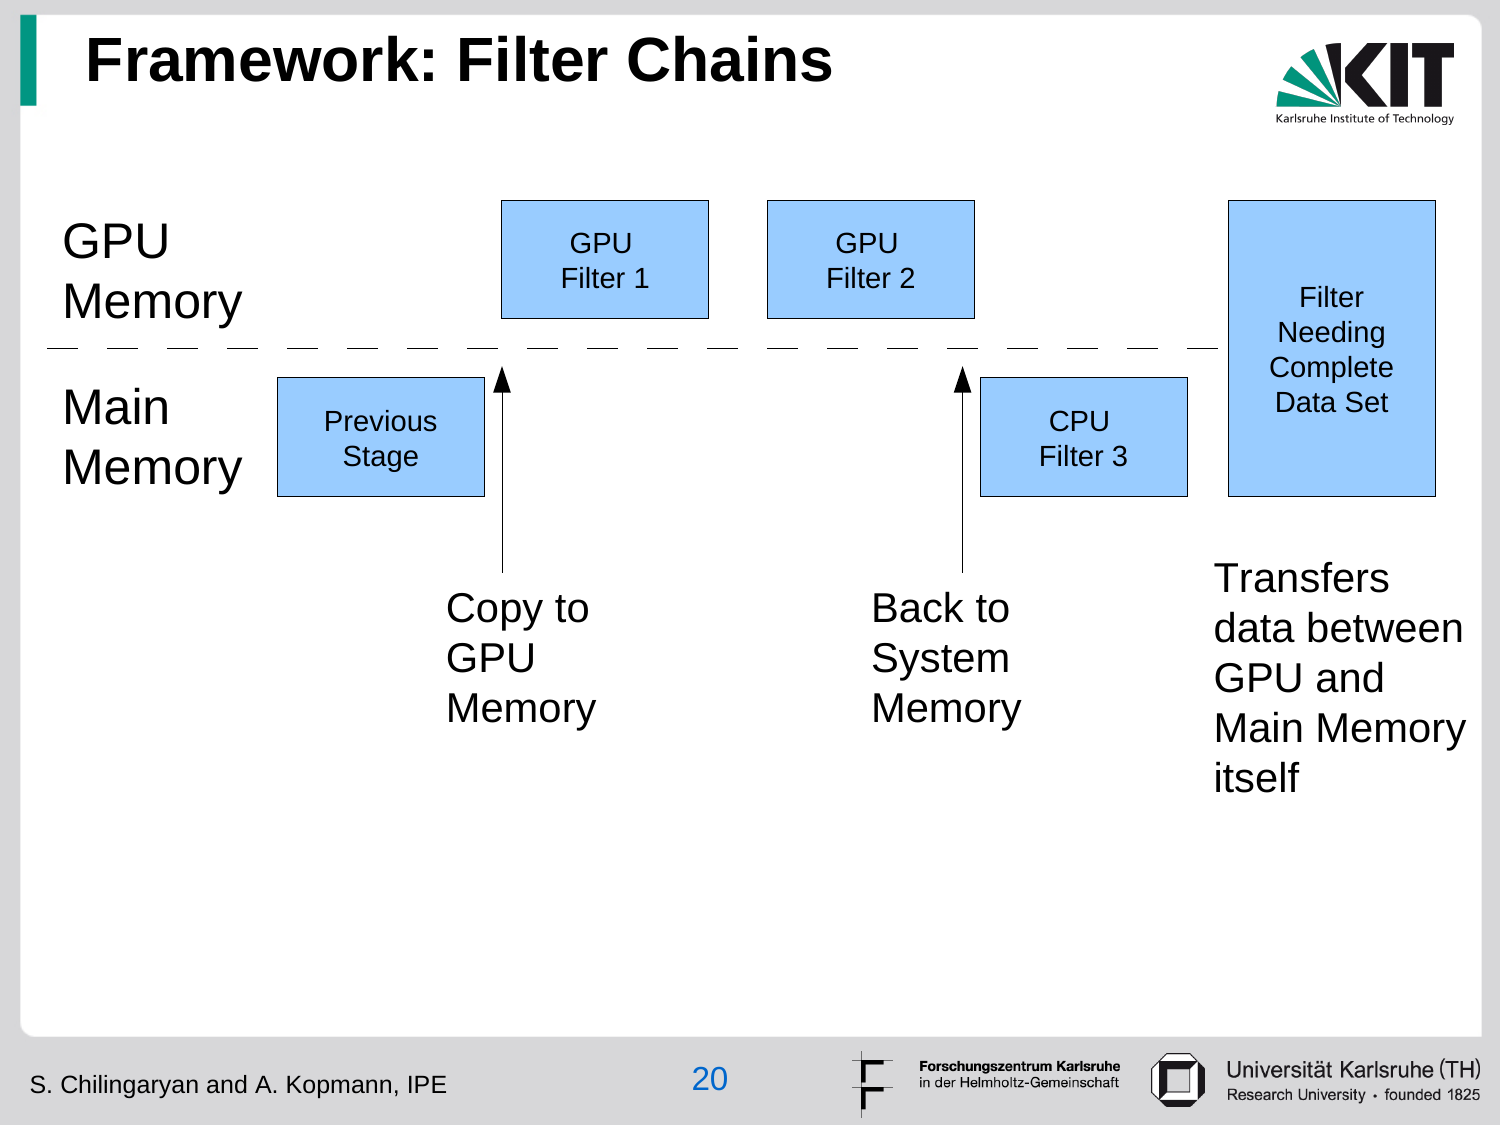

# Framework: Filter Chains
GPU
Memory
GPU
Filter 1
GPU
Filter 1
GPU
Filter 1
GPU
Filter 2
Filter
Needing
Complete
Data Set
Main
Memory
Previous
Stage
CPU
Filter 3
Transfers data between GPU and Main Memory itself
Copy to
GPU
Memory
Back to
System
Memory
S. Chilingaryan and A. Kopmann, IPE